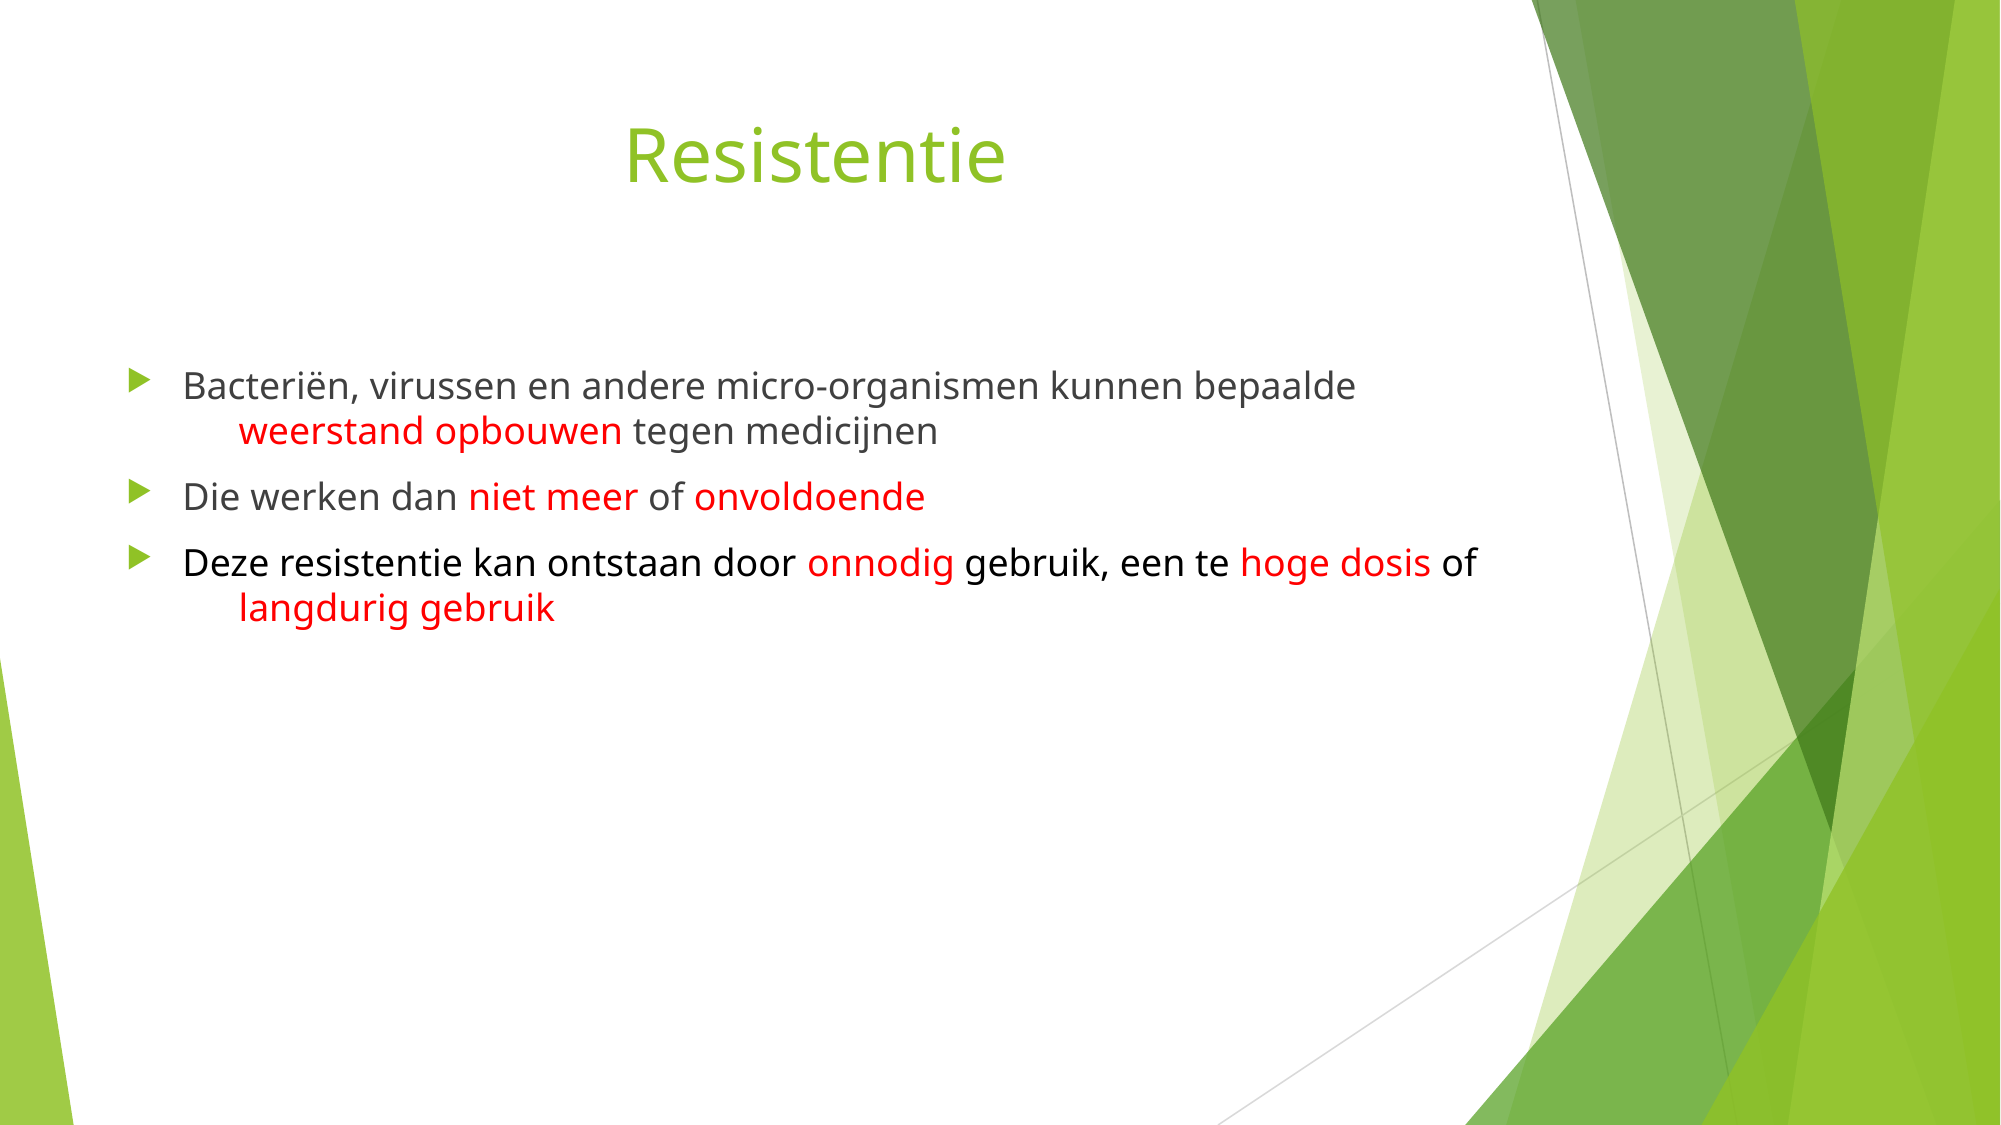

# Resistentie
Bacteriën, virussen en andere micro-organismen kunnen bepaalde weerstand opbouwen tegen medicijnen
Die werken dan niet meer of onvoldoende
Deze resistentie kan ontstaan door onnodig gebruik, een te hoge dosis of langdurig gebruik